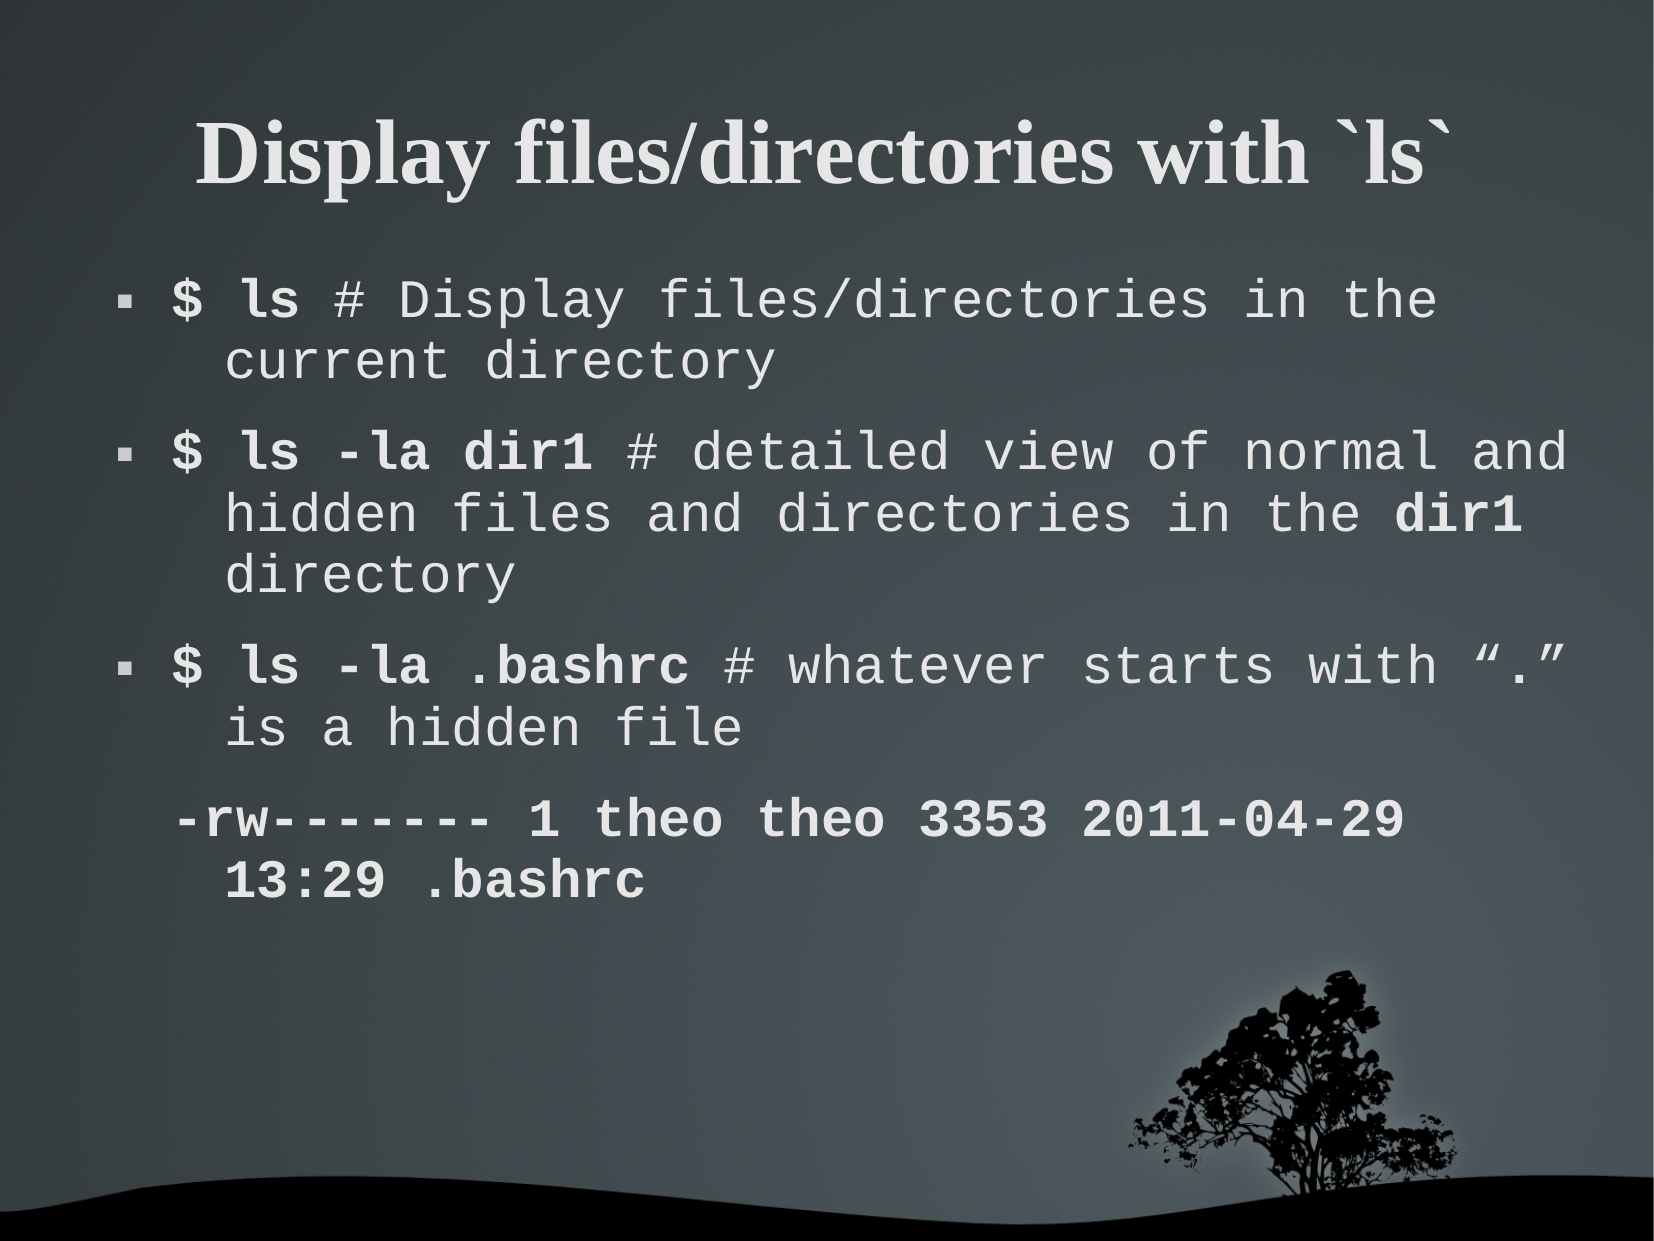

# Display files/directories with `ls`
$ ls # Display files/directories in the current directory
$ ls -la dir1 # detailed view of normal and hidden files and directories in the dir1 directory
$ ls -la .bashrc # whatever starts with “.” is a hidden file
-rw------- 1 theo theo 3353 2011-04-29 13:29 .bashrc